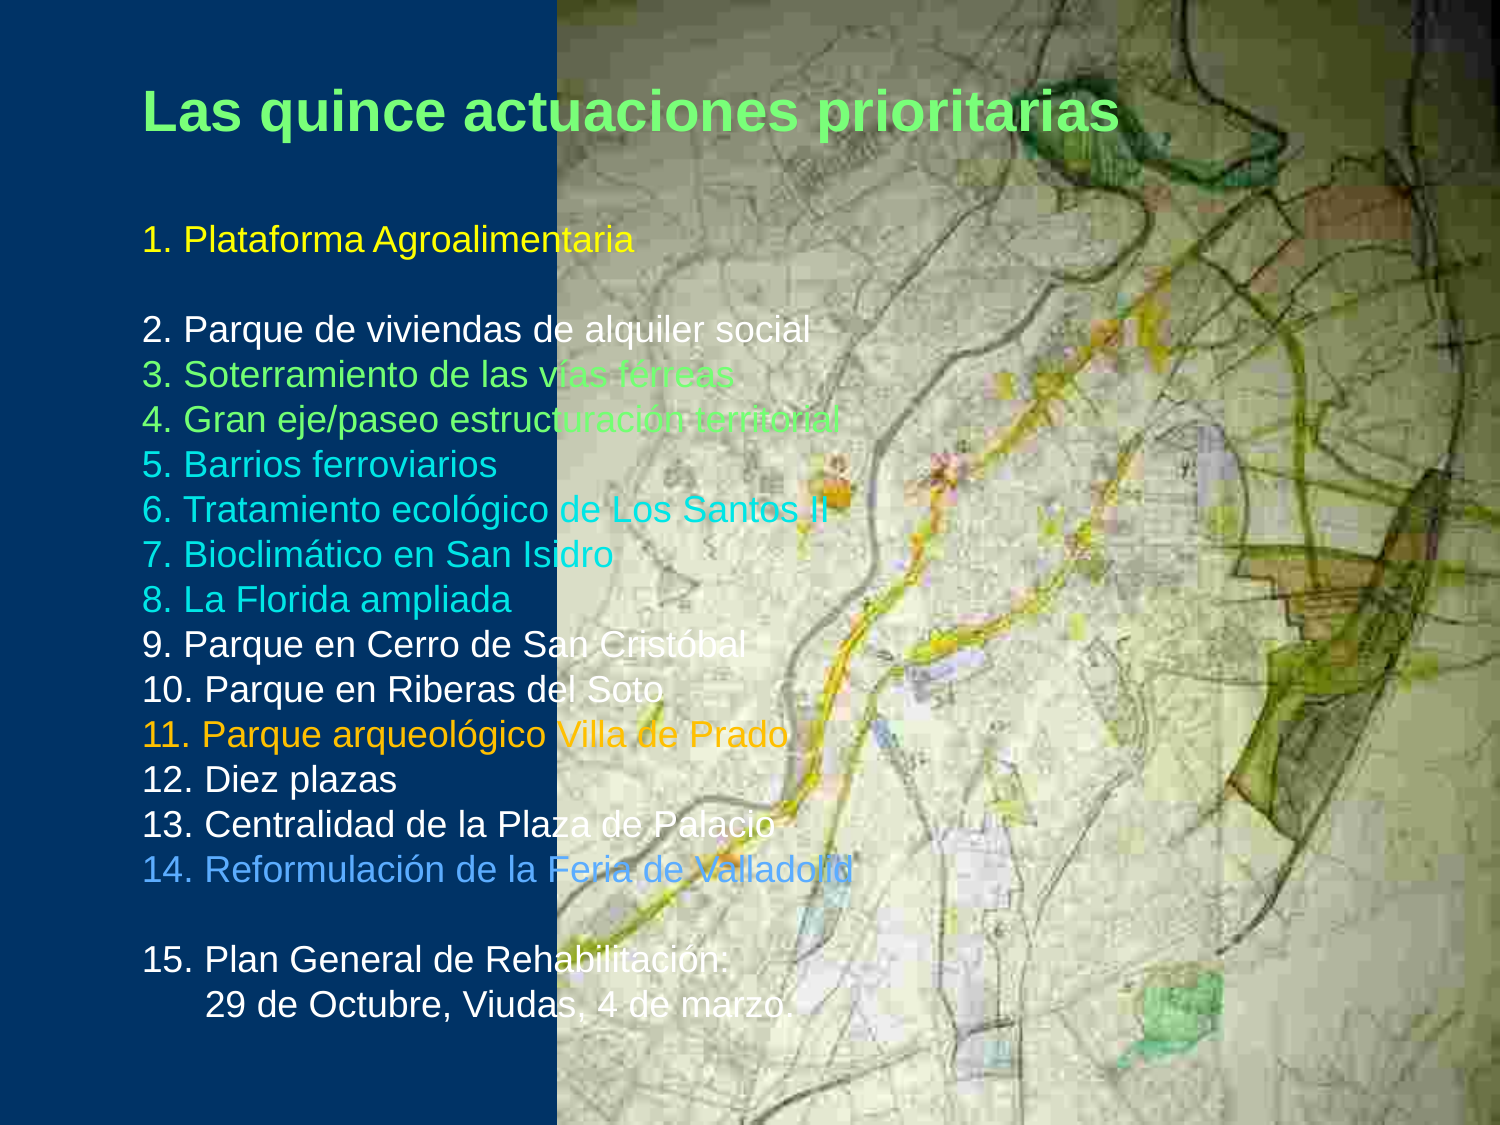

Las quince actuaciones prioritarias
1. Plataforma Agroalimentaria
2. Parque de viviendas de alquiler social
3. Soterramiento de las vías férreas
4. Gran eje/paseo estructuración territorial
5. Barrios ferroviarios
6. Tratamiento ecológico de Los Santos II
7. Bioclimático en San Isidro
8. La Florida ampliada
9. Parque en Cerro de San Cristóbal
10. Parque en Riberas del Soto
11. Parque arqueológico Villa de Prado
12. Diez plazas
13. Centralidad de la Plaza de Palacio
14. Reformulación de la Feria de Valladolid
15. Plan General de Rehabilitación:
 29 de Octubre, Viudas, 4 de marzo.